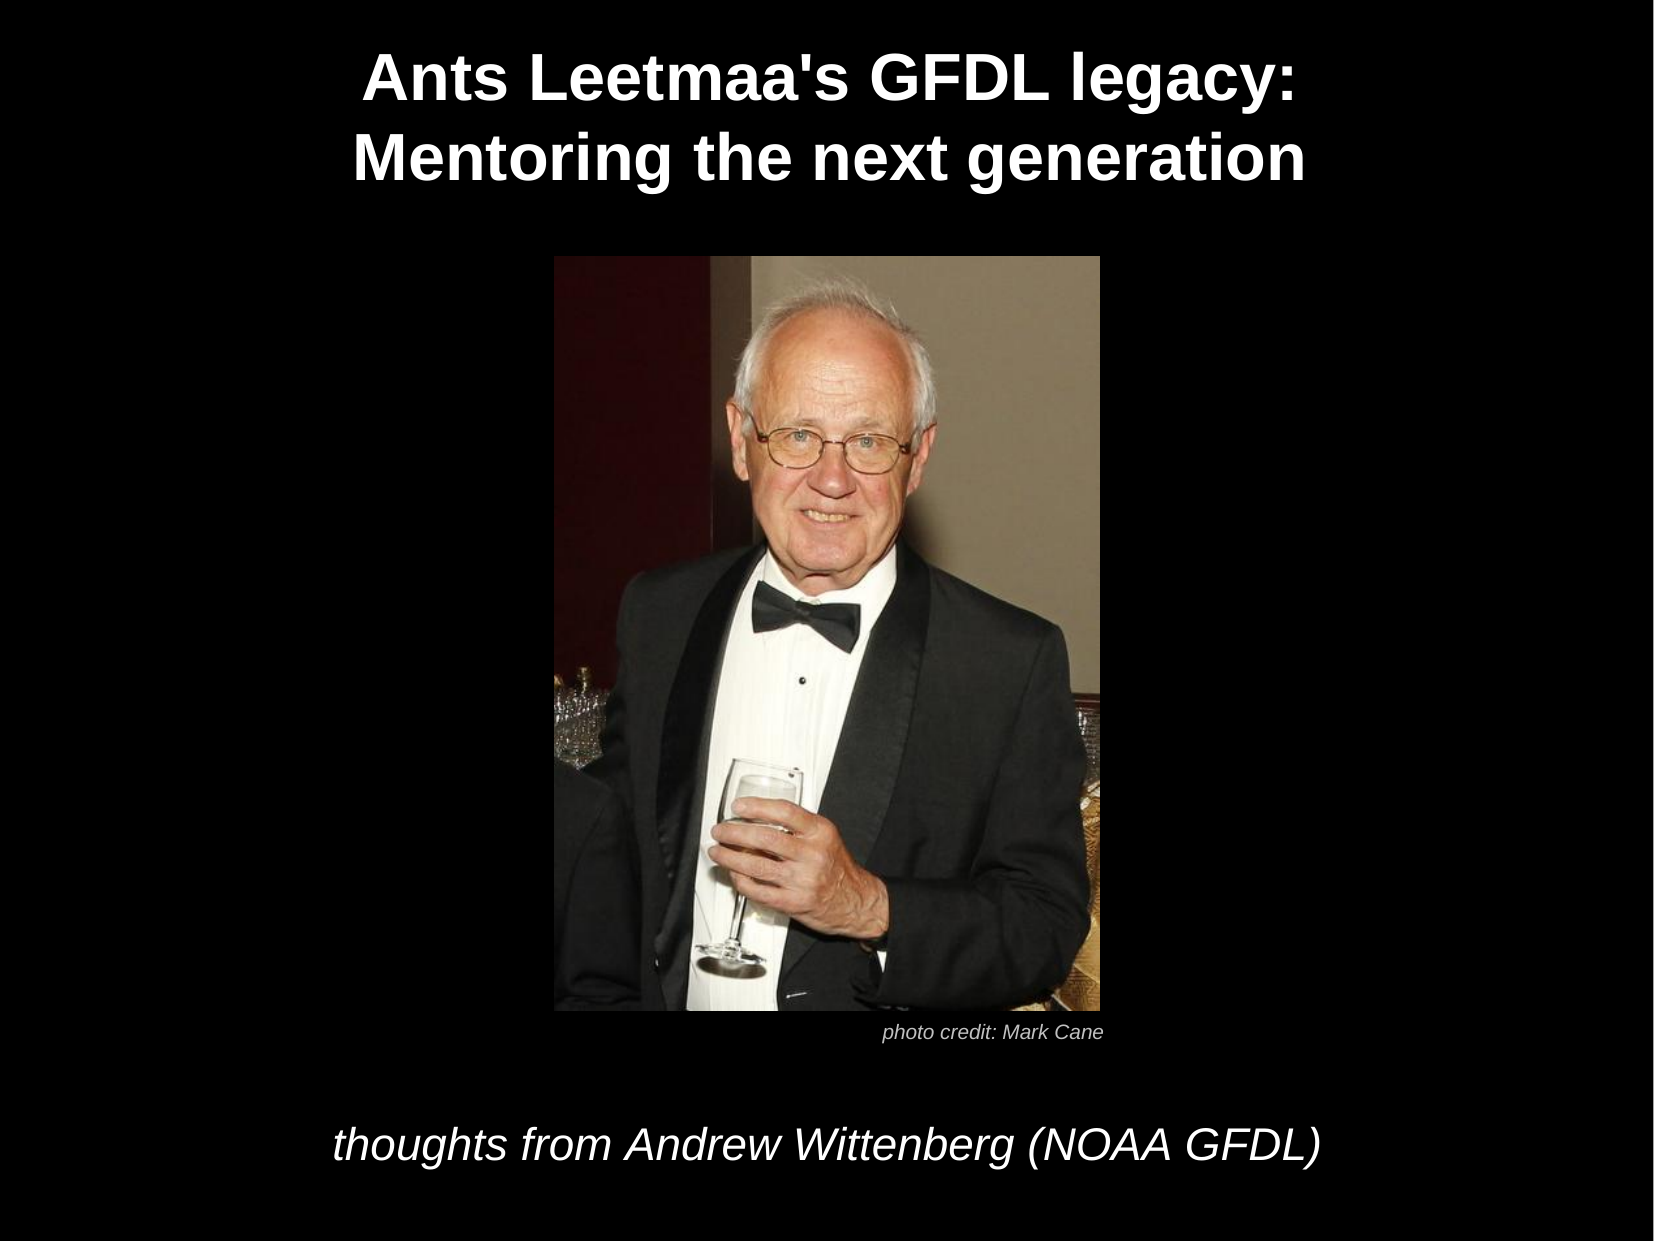

Ants Leetmaa's GFDL legacy:
Mentoring the next generation
photo credit: Mark Cane
thoughts from Andrew Wittenberg (NOAA GFDL)